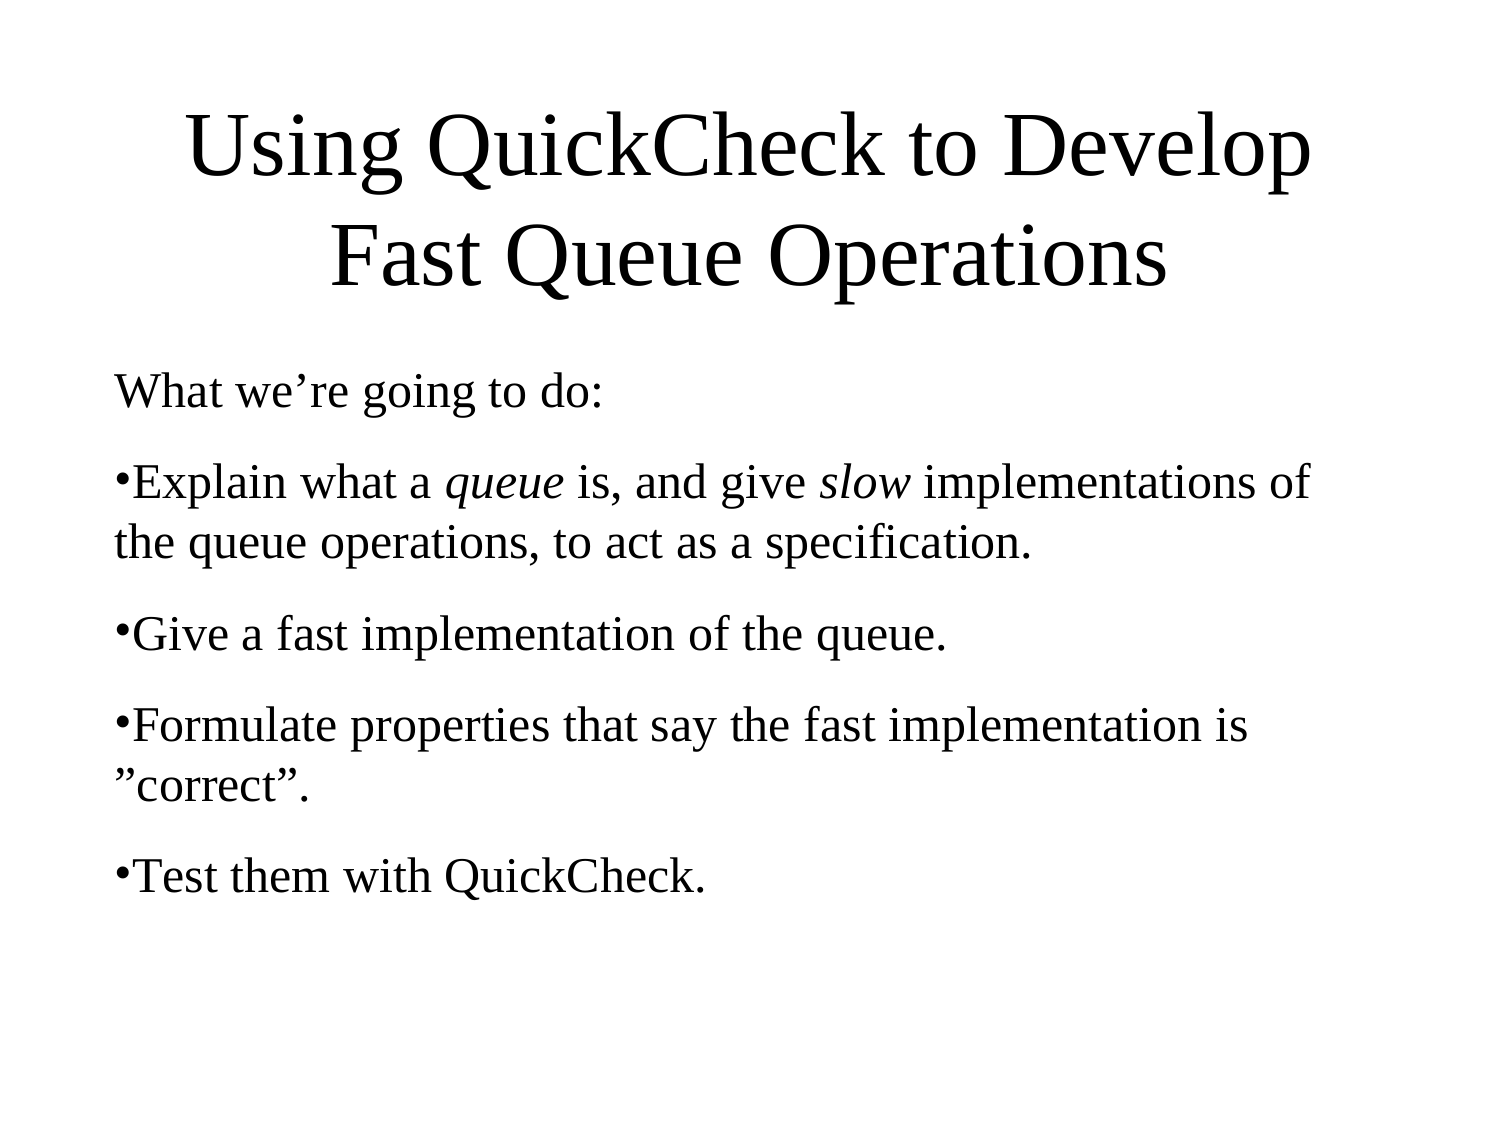

# Using QuickCheck to Develop Fast Queue Operations
What we’re going to do:
Explain what a queue	 is, and give slow implementations of the queue operations, to act as a specification.
Give a fast implementation of the queue.
Formulate properties that say the fast implementation is ”correct”.
Test them with QuickCheck.